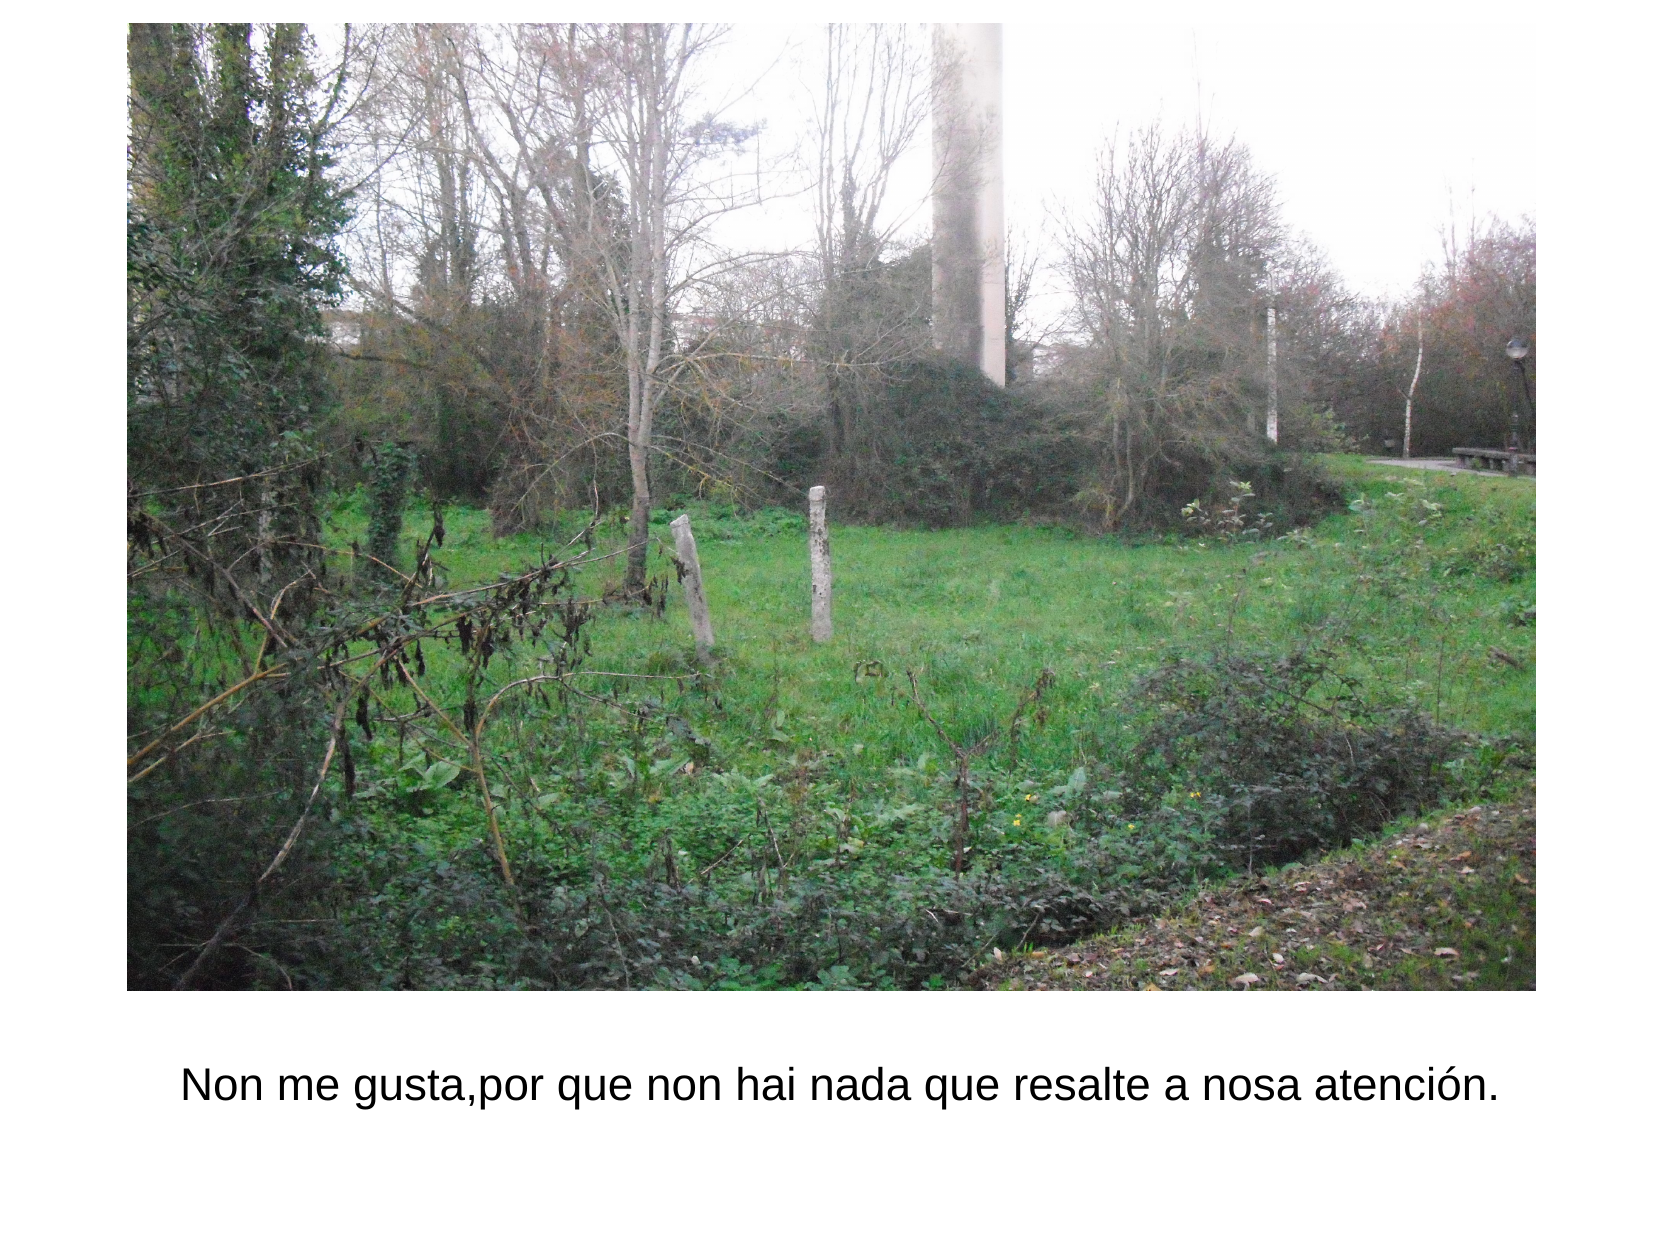

Non me gusta,por que non hai nada que resalte a nosa atención.